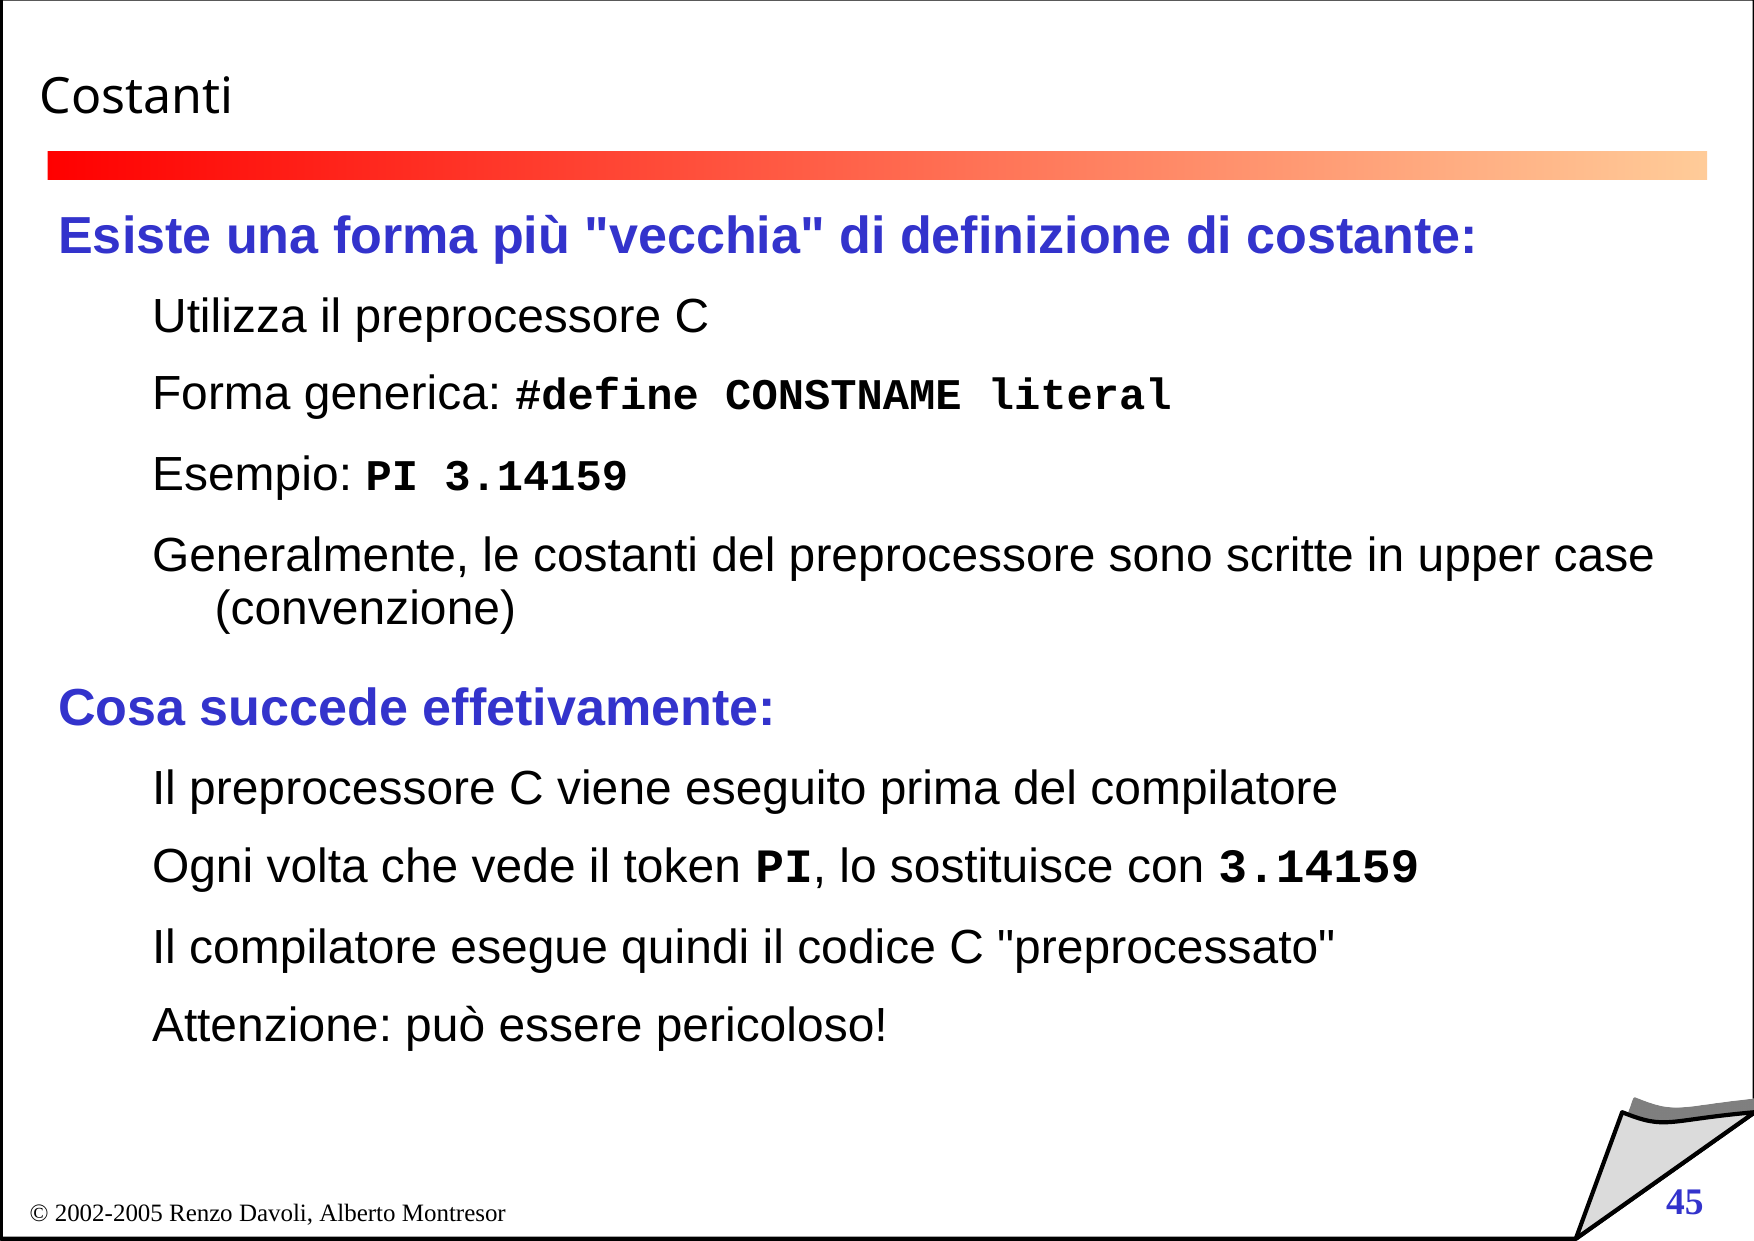

# Costanti
Esiste una forma più "vecchia" di definizione di costante:
Utilizza il preprocessore C
Forma generica: #define CONSTNAME literal
Esempio: PI 3.14159
Generalmente, le costanti del preprocessore sono scritte in upper case (convenzione)
Cosa succede effetivamente:
Il preprocessore C viene eseguito prima del compilatore
Ogni volta che vede il token PI, lo sostituisce con 3.14159
Il compilatore esegue quindi il codice C "preprocessato"
Attenzione: può essere pericoloso!